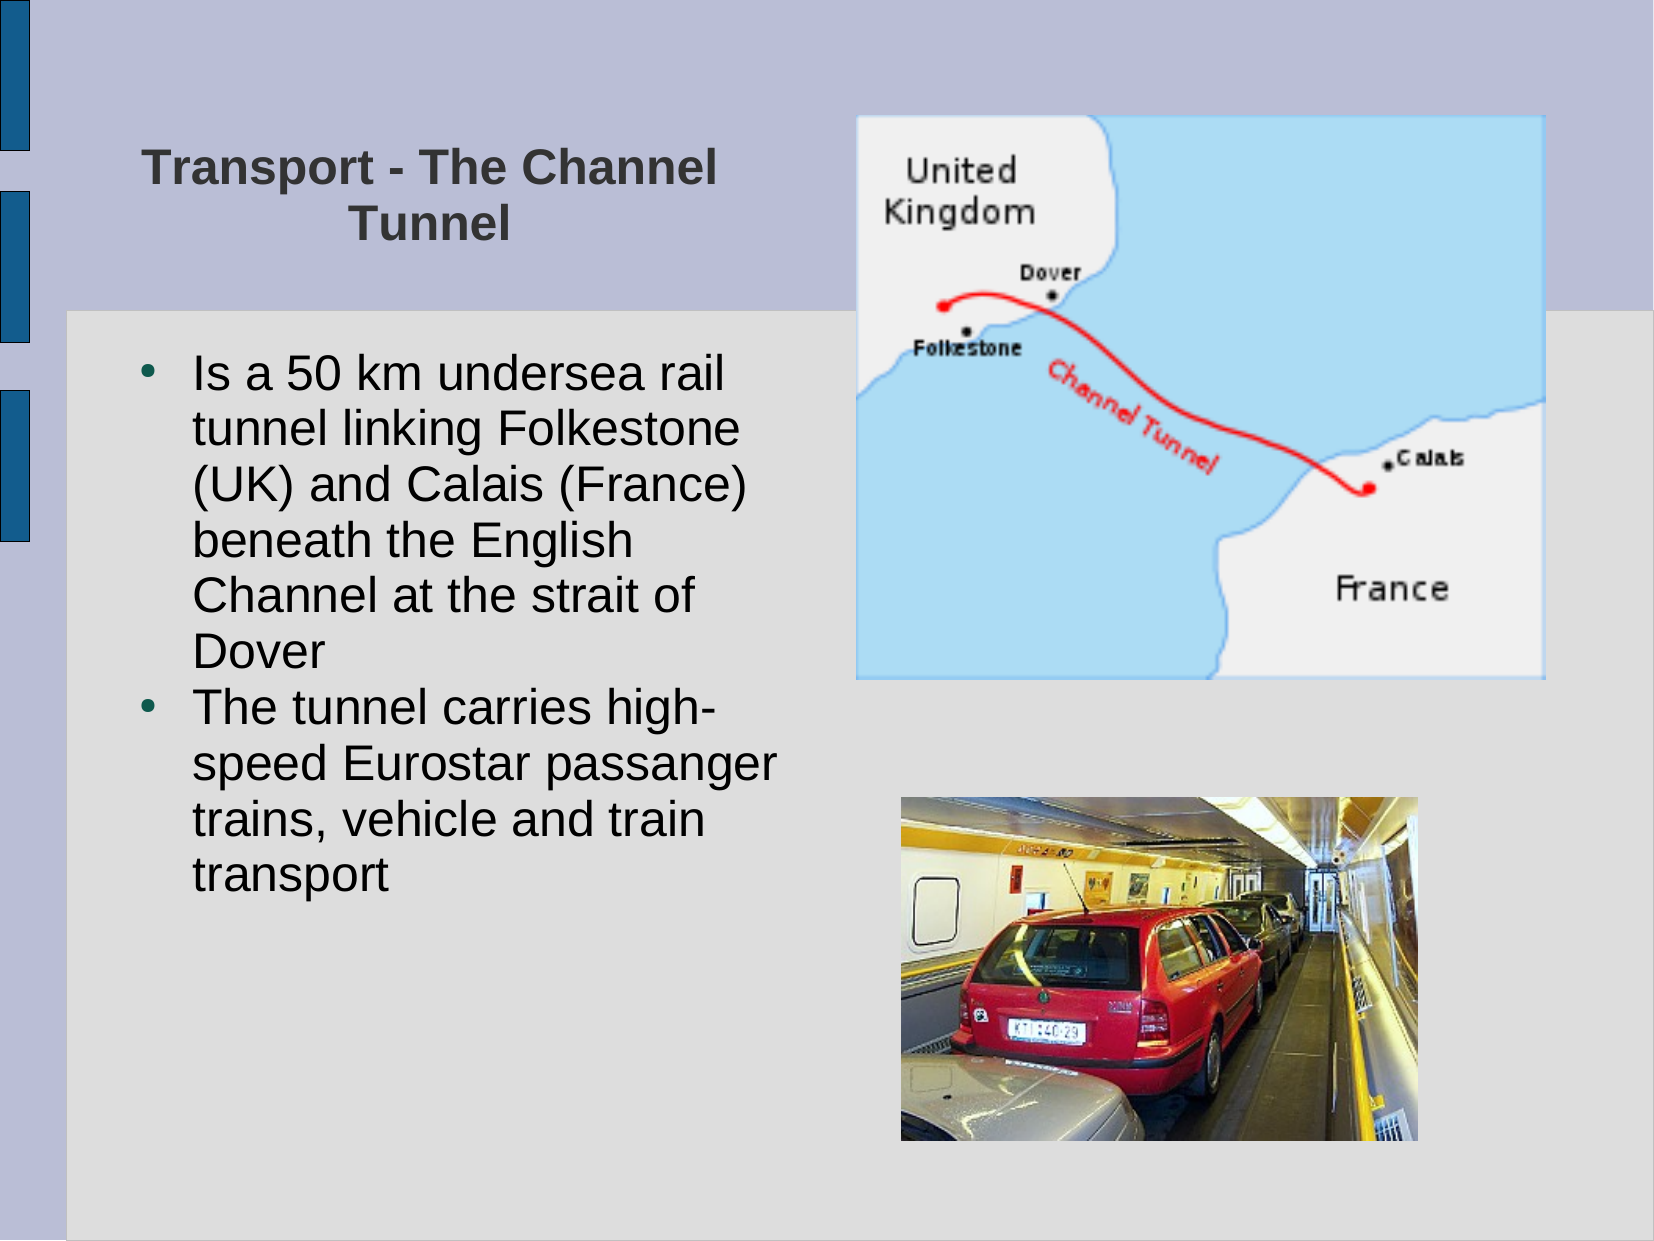

# Transport - The Channel Tunnel
Is a 50 km undersea rail tunnel linking Folkestone (UK) and Calais (France) beneath the English Channel at the strait of Dover
The tunnel carries high-speed Eurostar passanger trains, vehicle and train transport